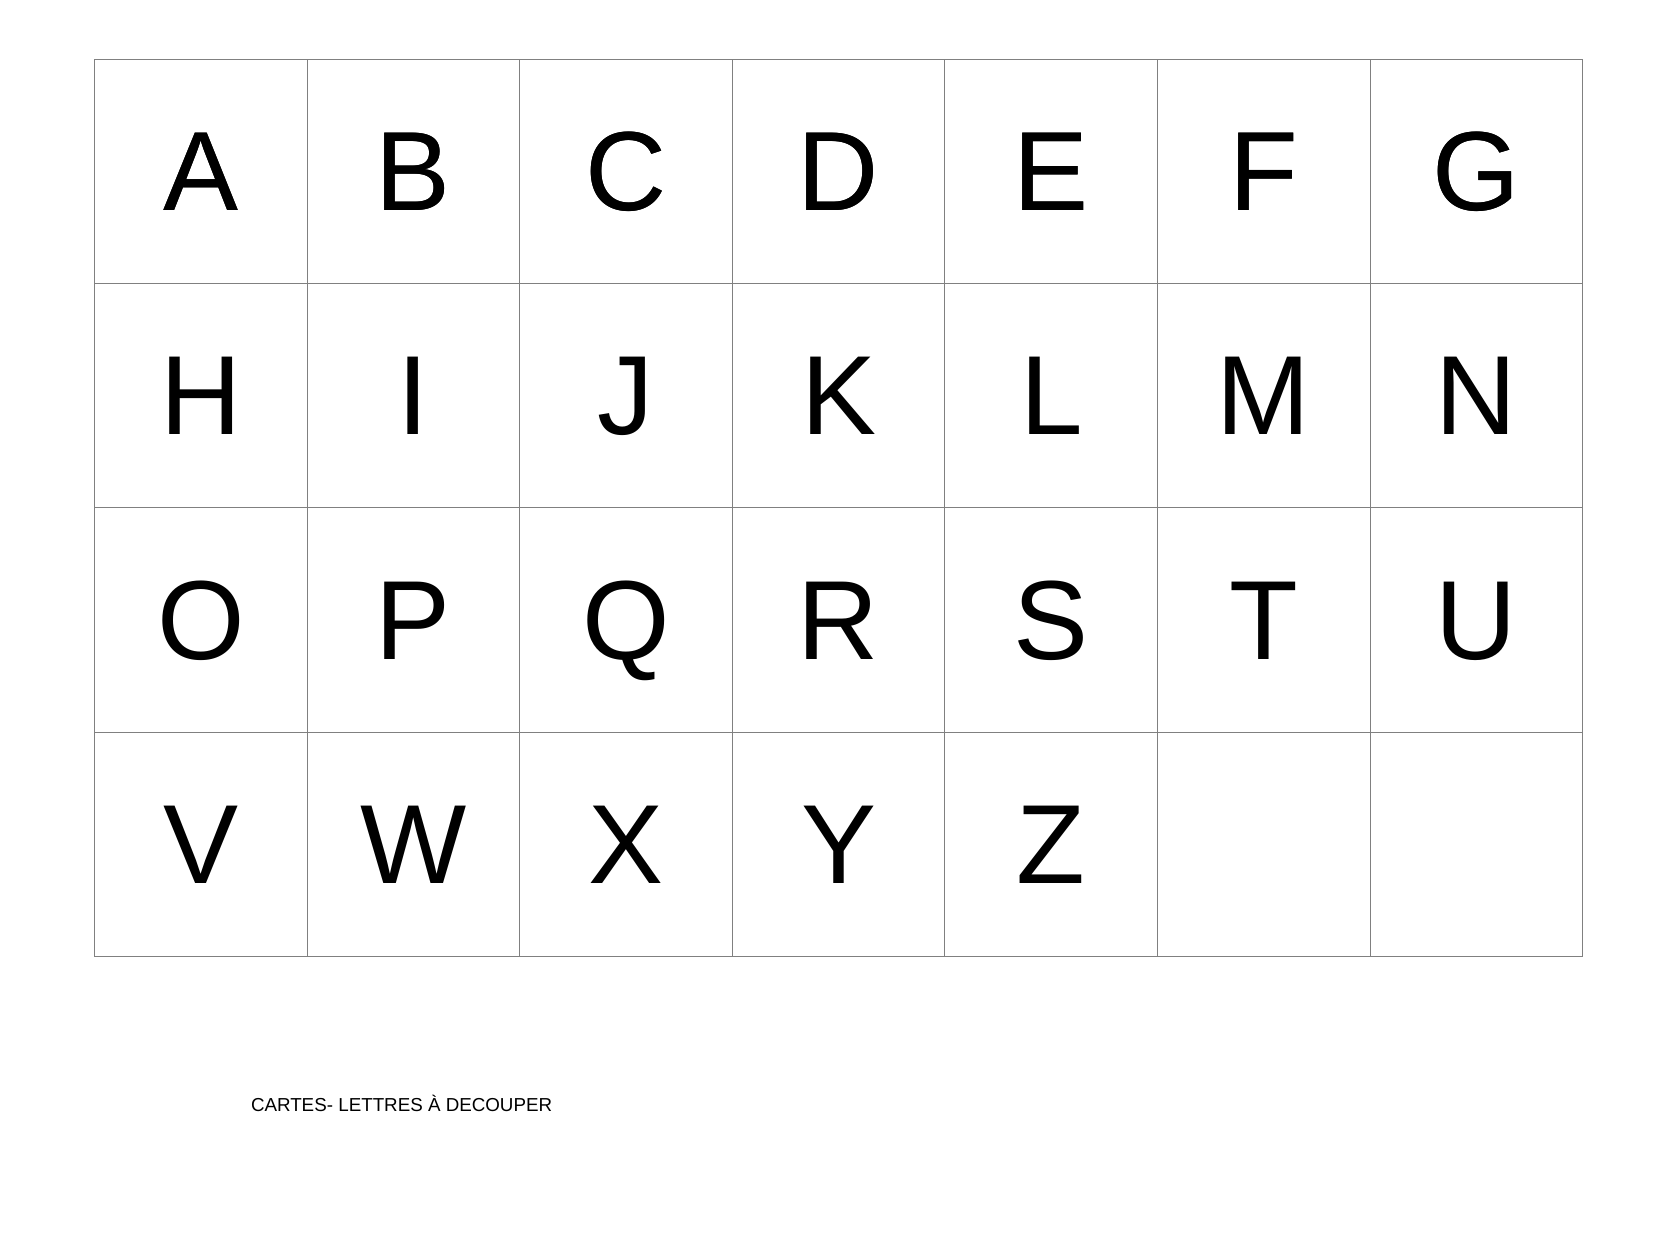

A
A
B
B
C
C
D
D
E
E
F
F
G
G
H
I
J
K
L
M
N
O
P
Q
R
S
T
U
V
W
X
Y
Z
CARTES- LETTRES À DECOUPER